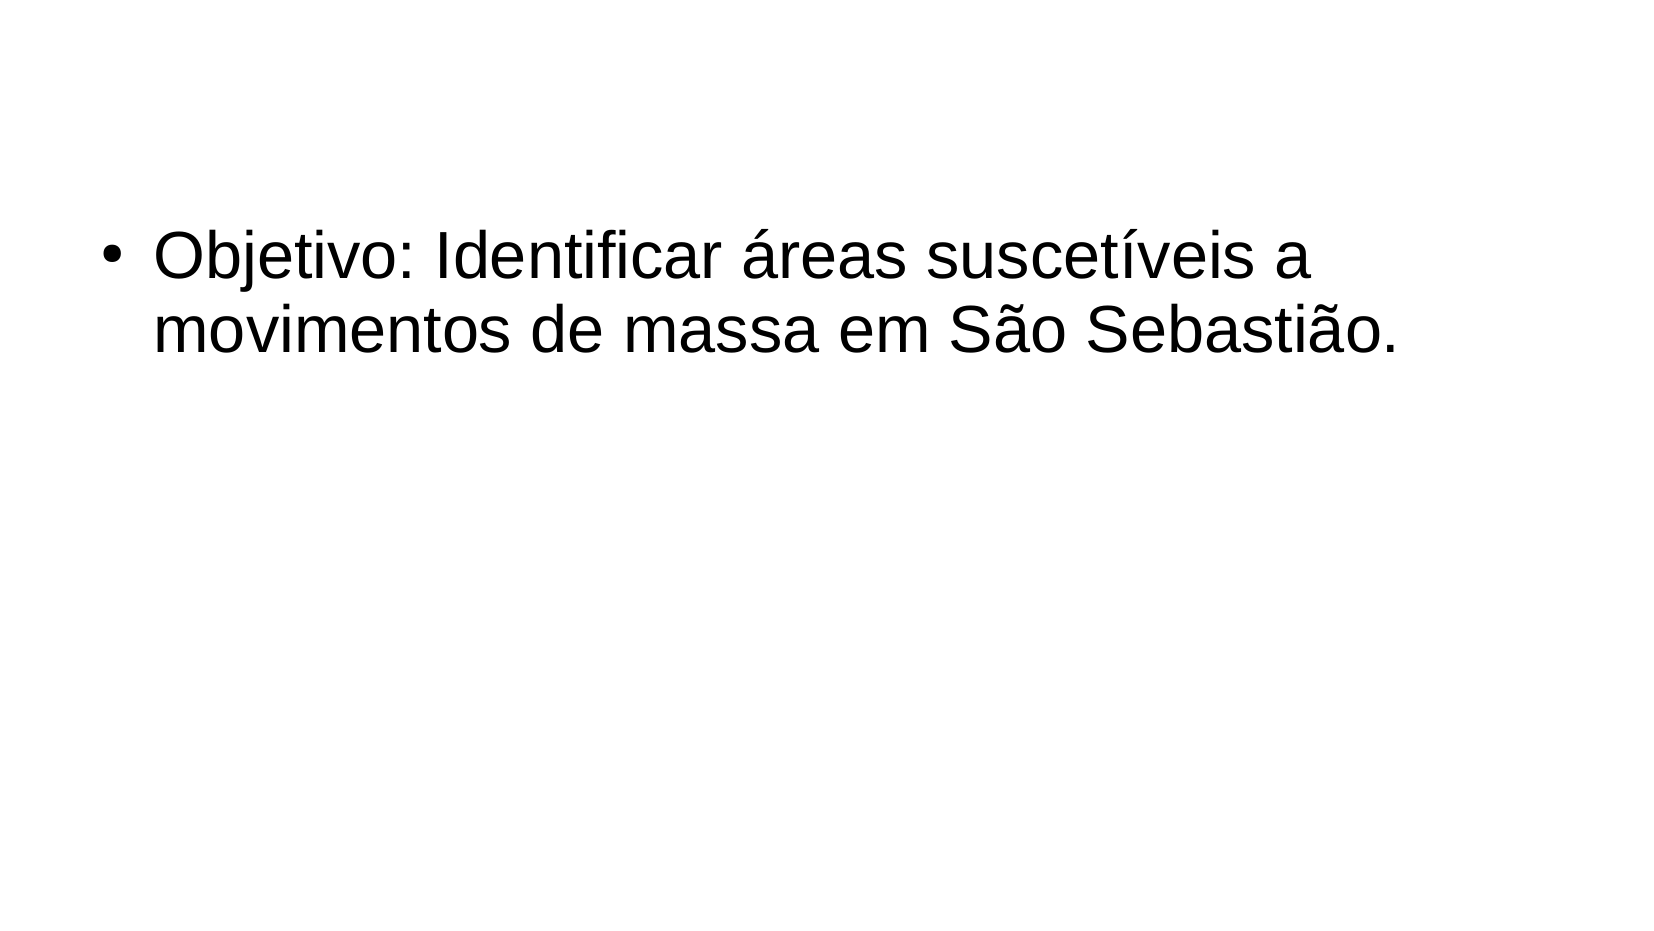

#
Objetivo: Identificar áreas suscetíveis a movimentos de massa em São Sebastião.